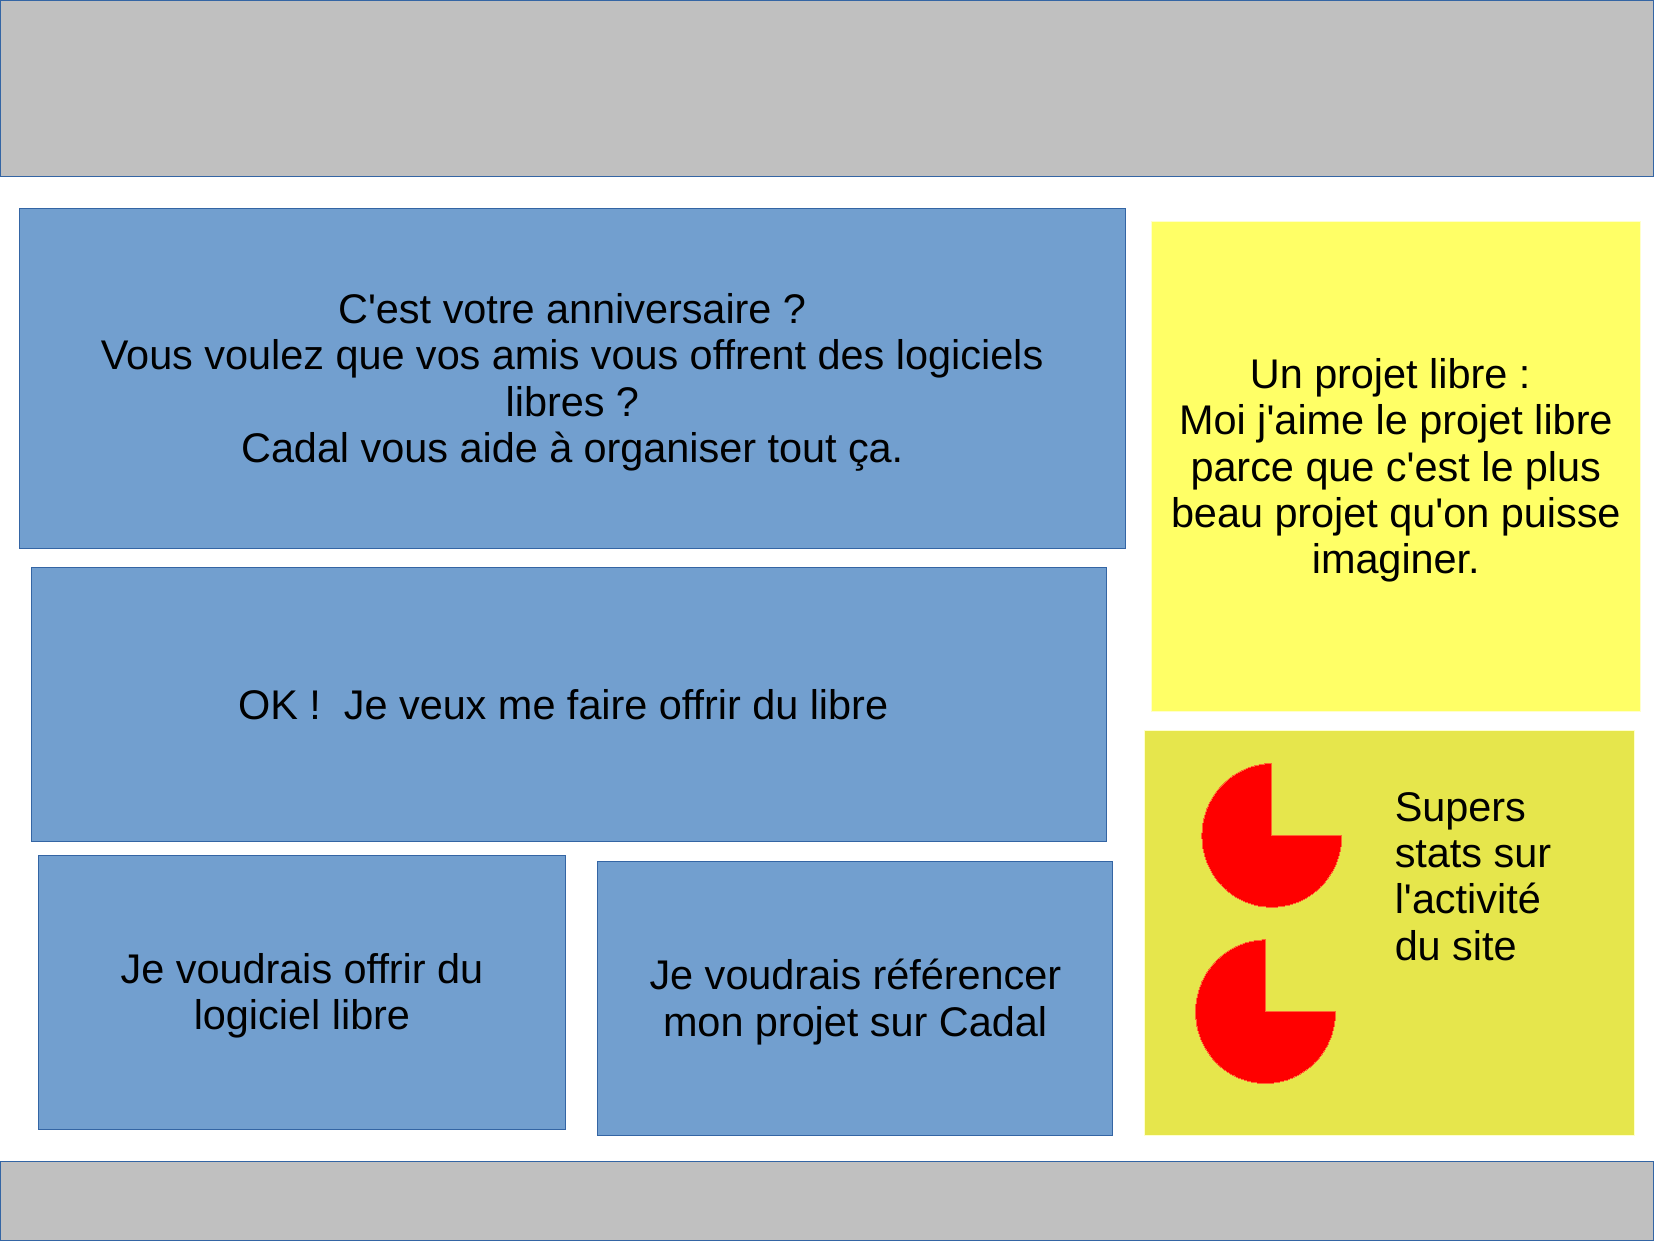

Page d'accueil
C'est votre anniversaire ?
Vous voulez que vos amis vous offrent des logiciels libres ?
Cadal vous aide à organiser tout ça.
Un projet libre :
Moi j'aime le projet libre parce que c'est le plus beau projet qu'on puisse imaginer.
OK ! Je veux me faire offrir du libre
Supers stats sur l'activité du site
Je voudrais offrir du logiciel libre
Je voudrais référencer mon projet sur Cadal